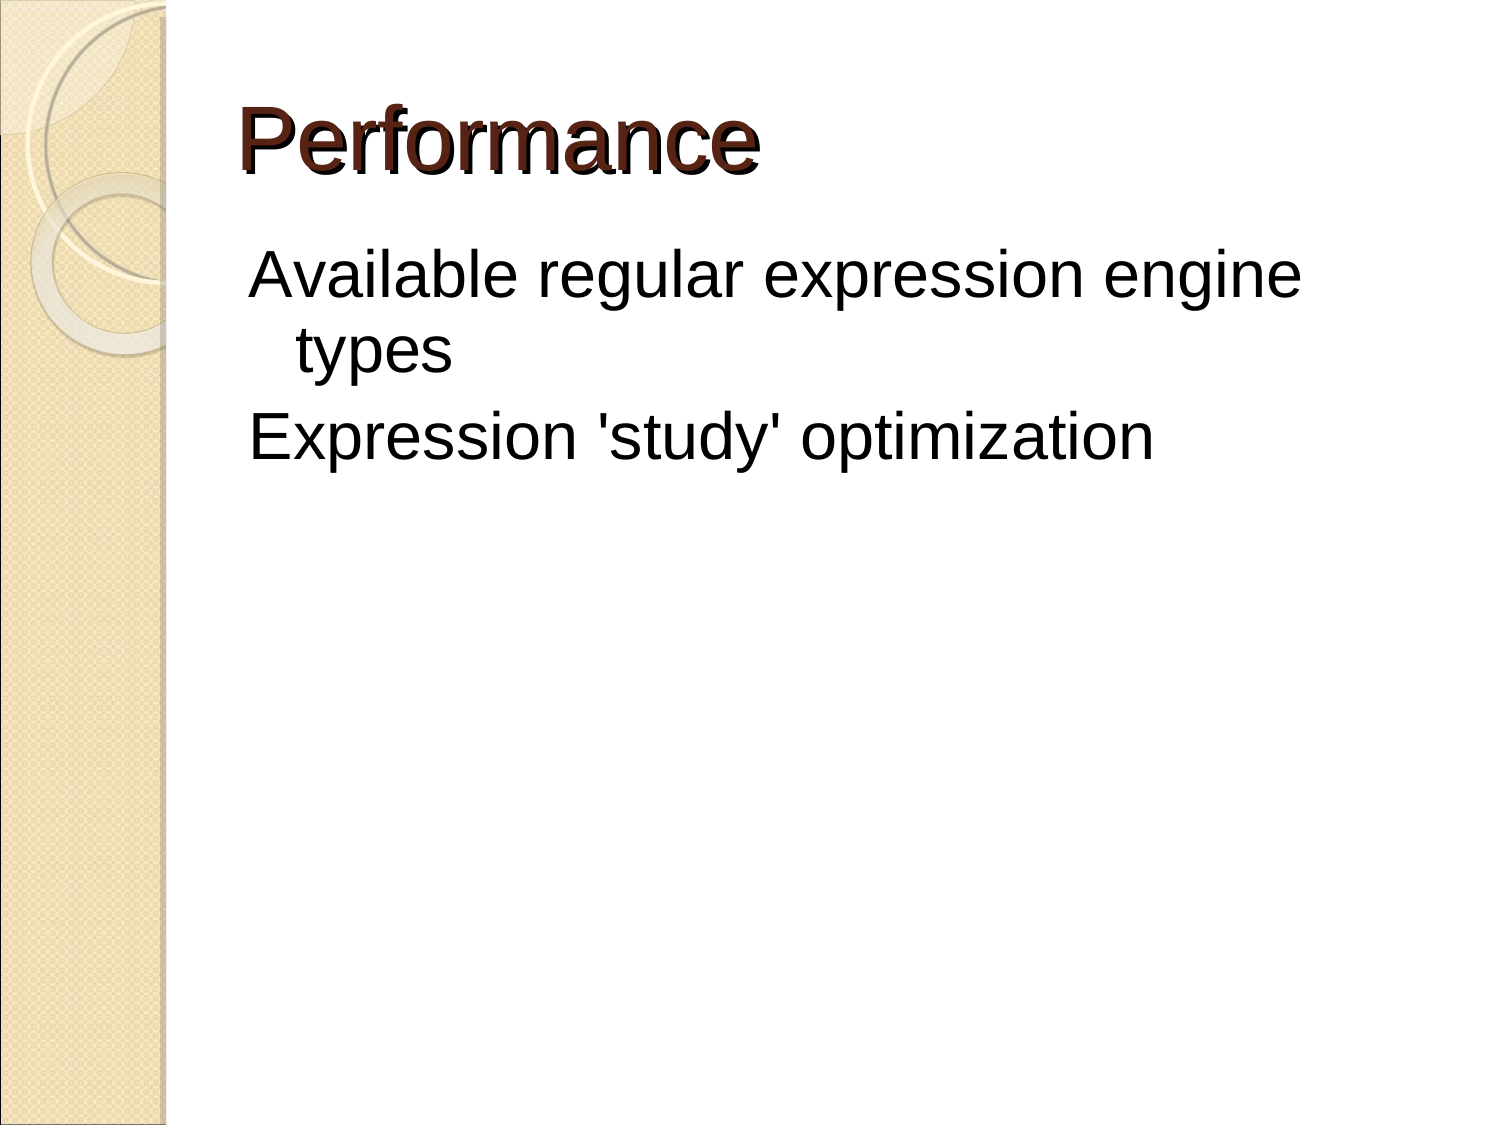

# Performance
Available regular expression engine types
Expression 'study' optimization